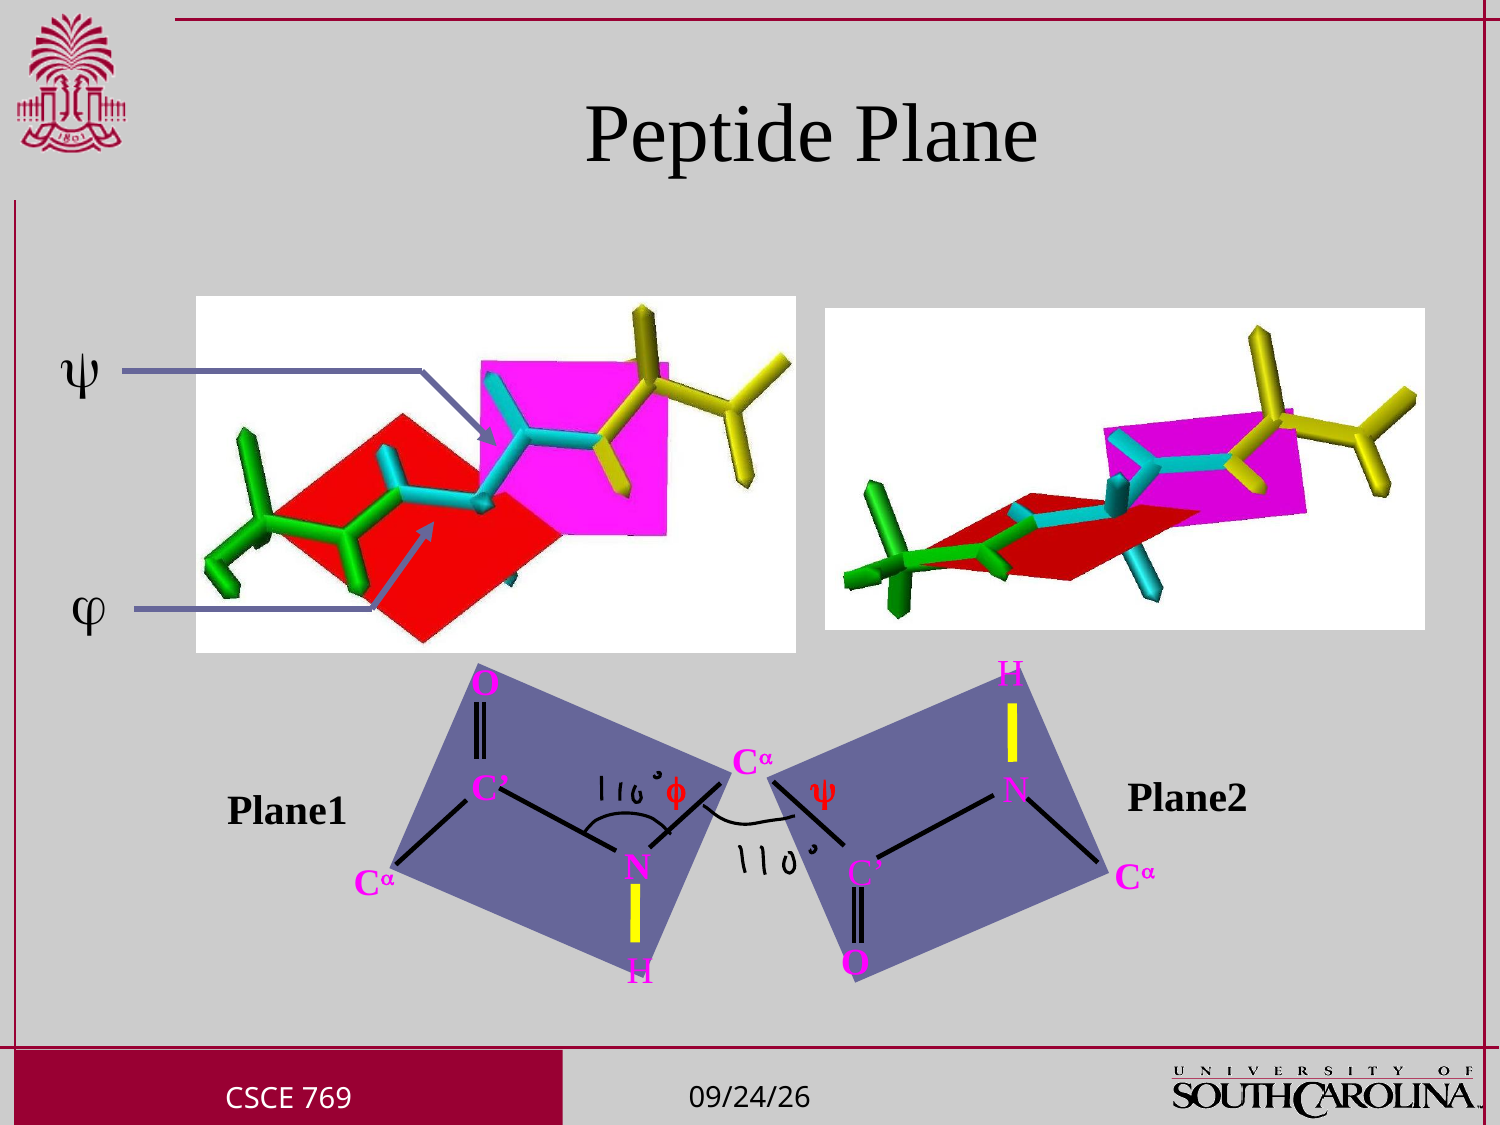

# Peptide Plane


O
H
C
C’


N
Plane2
Plane1
N
C’
C
C
H
O